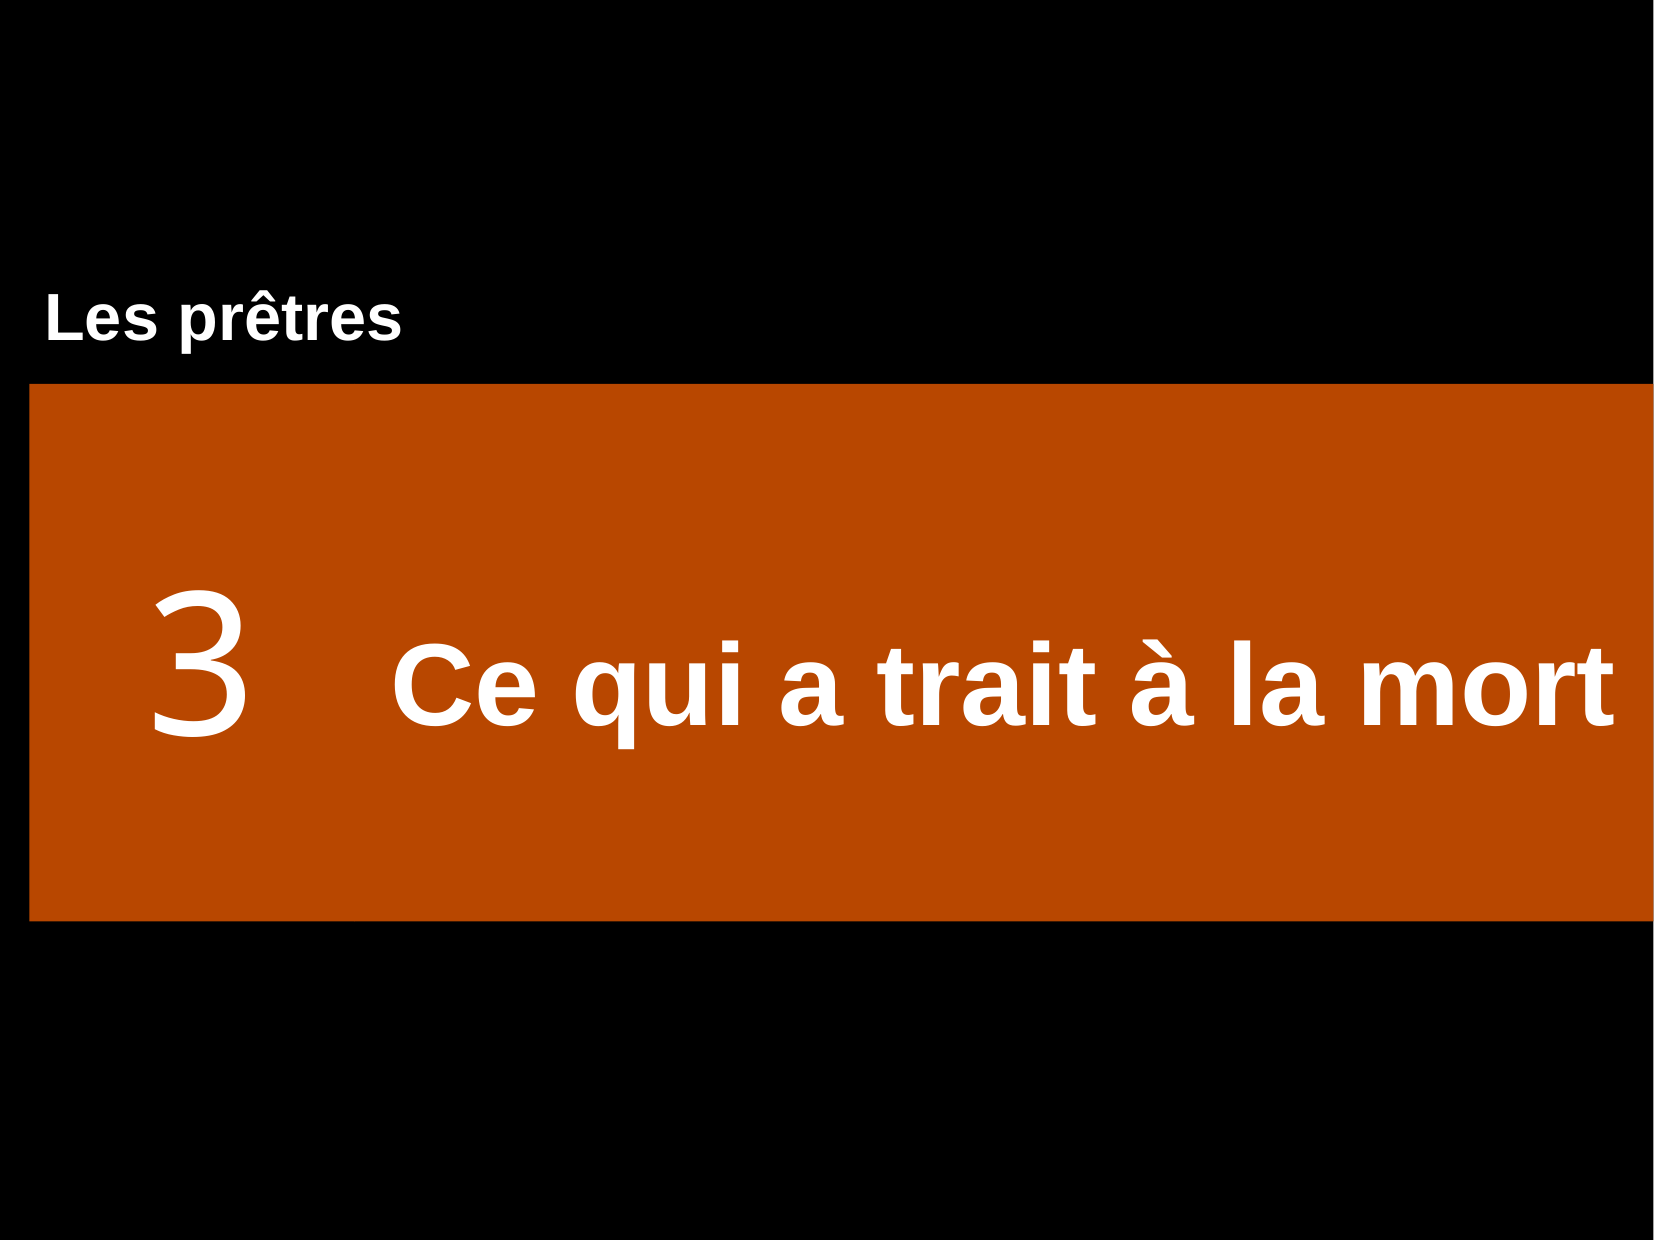

Les prêtres
Ce qui a trait à la mort
3